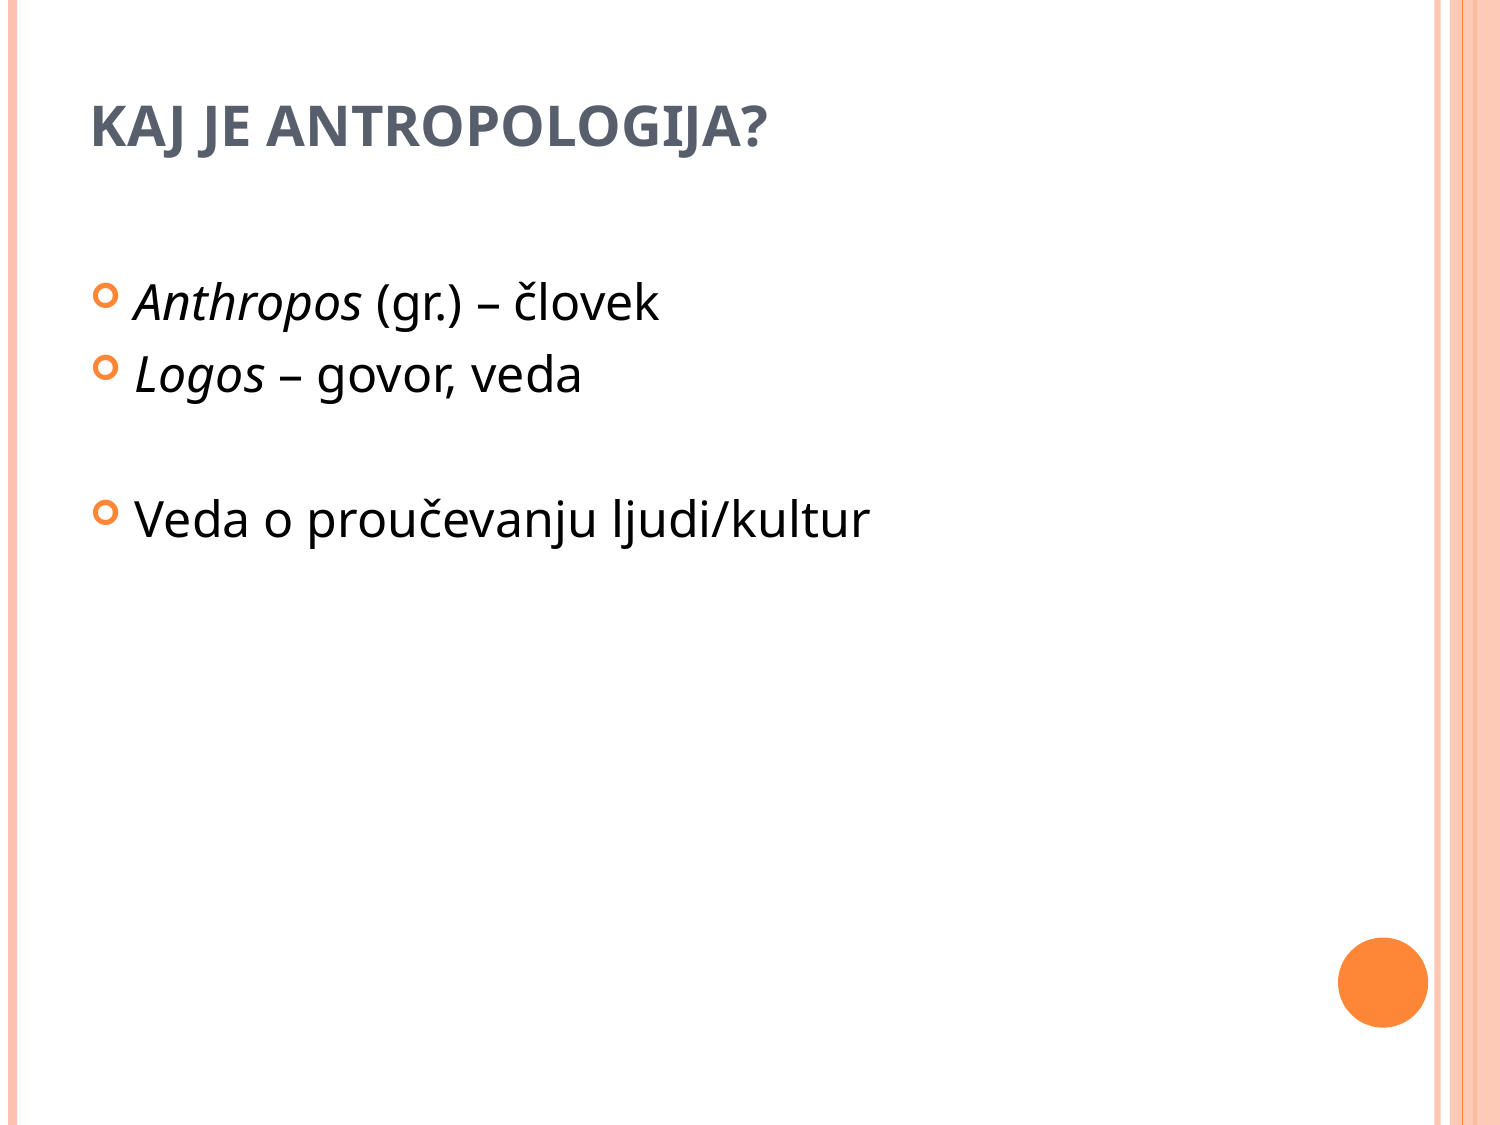

# KAJ JE ANTROPOLOGIJA?
Anthropos (gr.) – človek
Logos – govor, veda
Veda o proučevanju ljudi/kultur